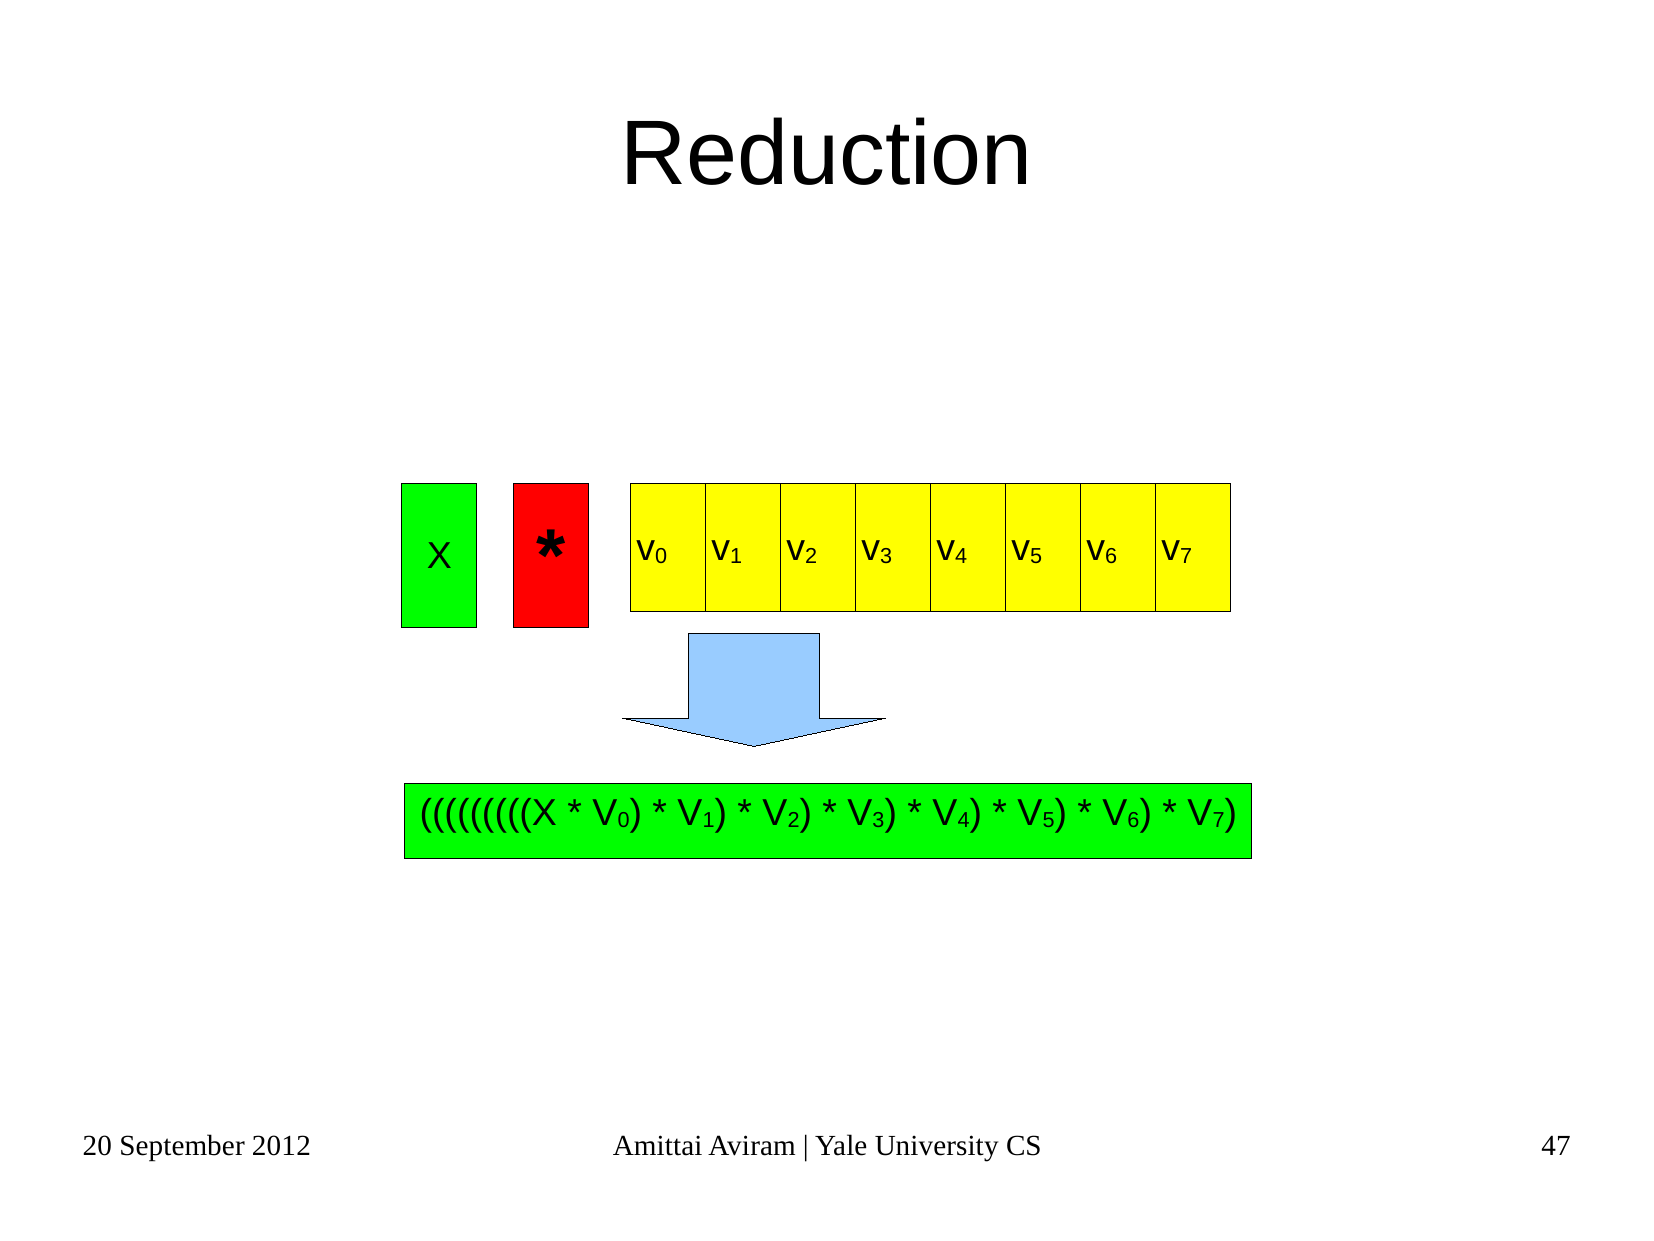

# Reduction
*
X
| v0 | v1 | v2 | v3 | v4 | v5 | v6 | v7 |
| --- | --- | --- | --- | --- | --- | --- | --- |
(((((((((X * V0) * V1) * V2) * V3) * V4) * V5) * V6) * V7)
47